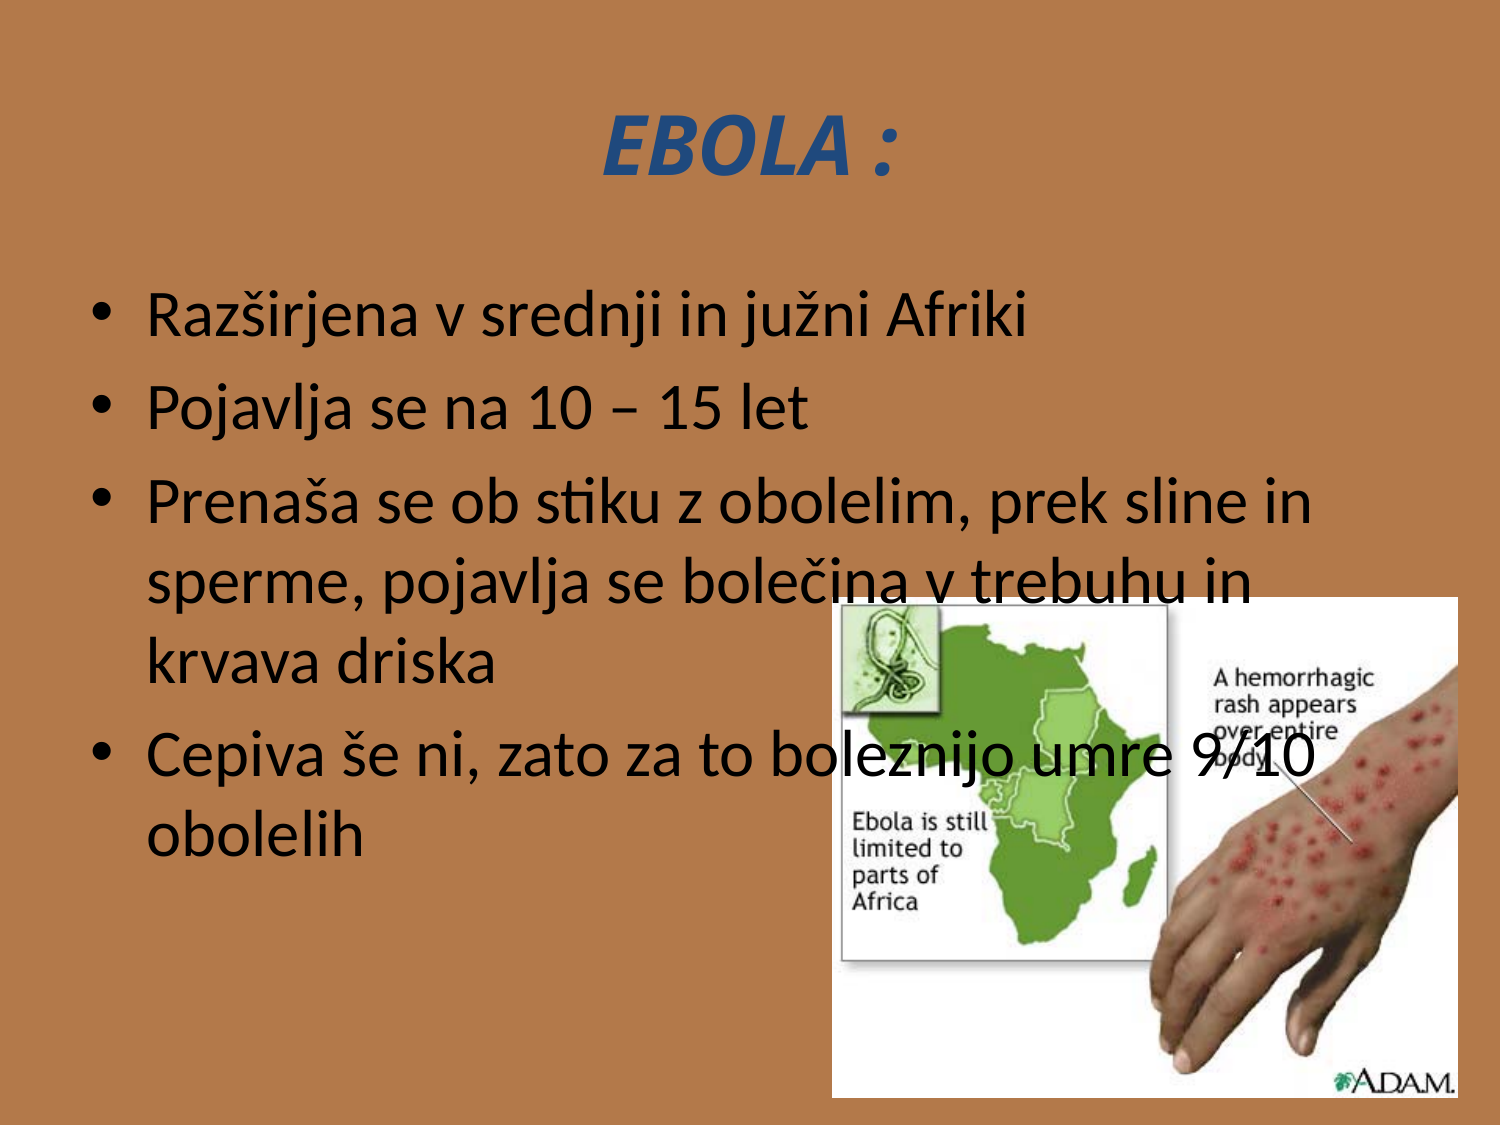

# EBOLA :
Razširjena v srednji in južni Afriki
Pojavlja se na 10 – 15 let
Prenaša se ob stiku z obolelim, prek sline in sperme, pojavlja se bolečina v trebuhu in krvava driska
Cepiva še ni, zato za to boleznijo umre 9/10 obolelih